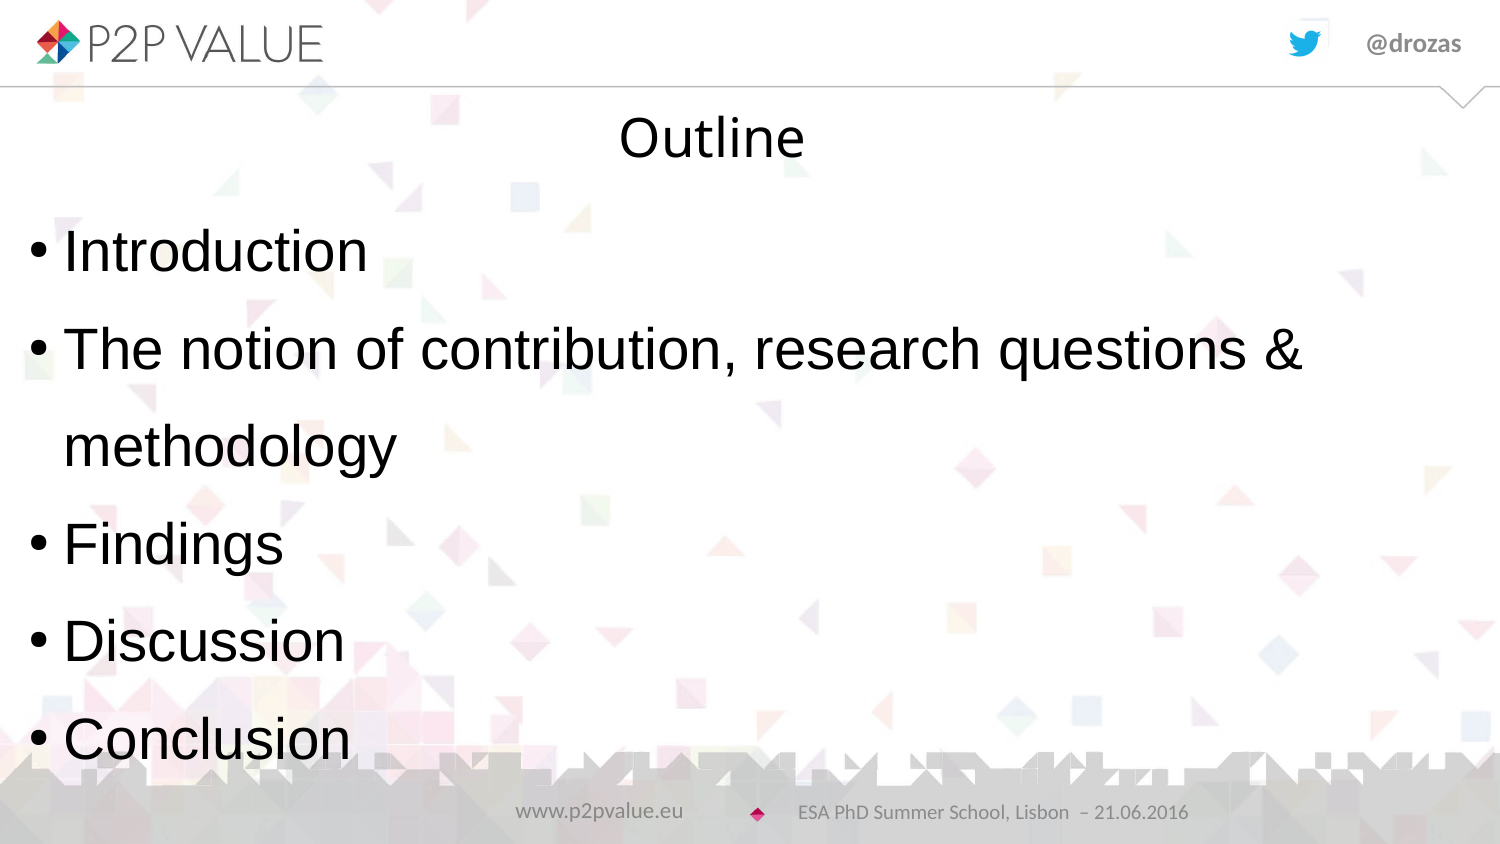

@drozas
# Outline
Introduction
The notion of contribution, research questions & methodology
Findings
Discussion
Conclusion
ESA PhD Summer School, Lisbon – 21.06.2016
www.p2pvalue.eu